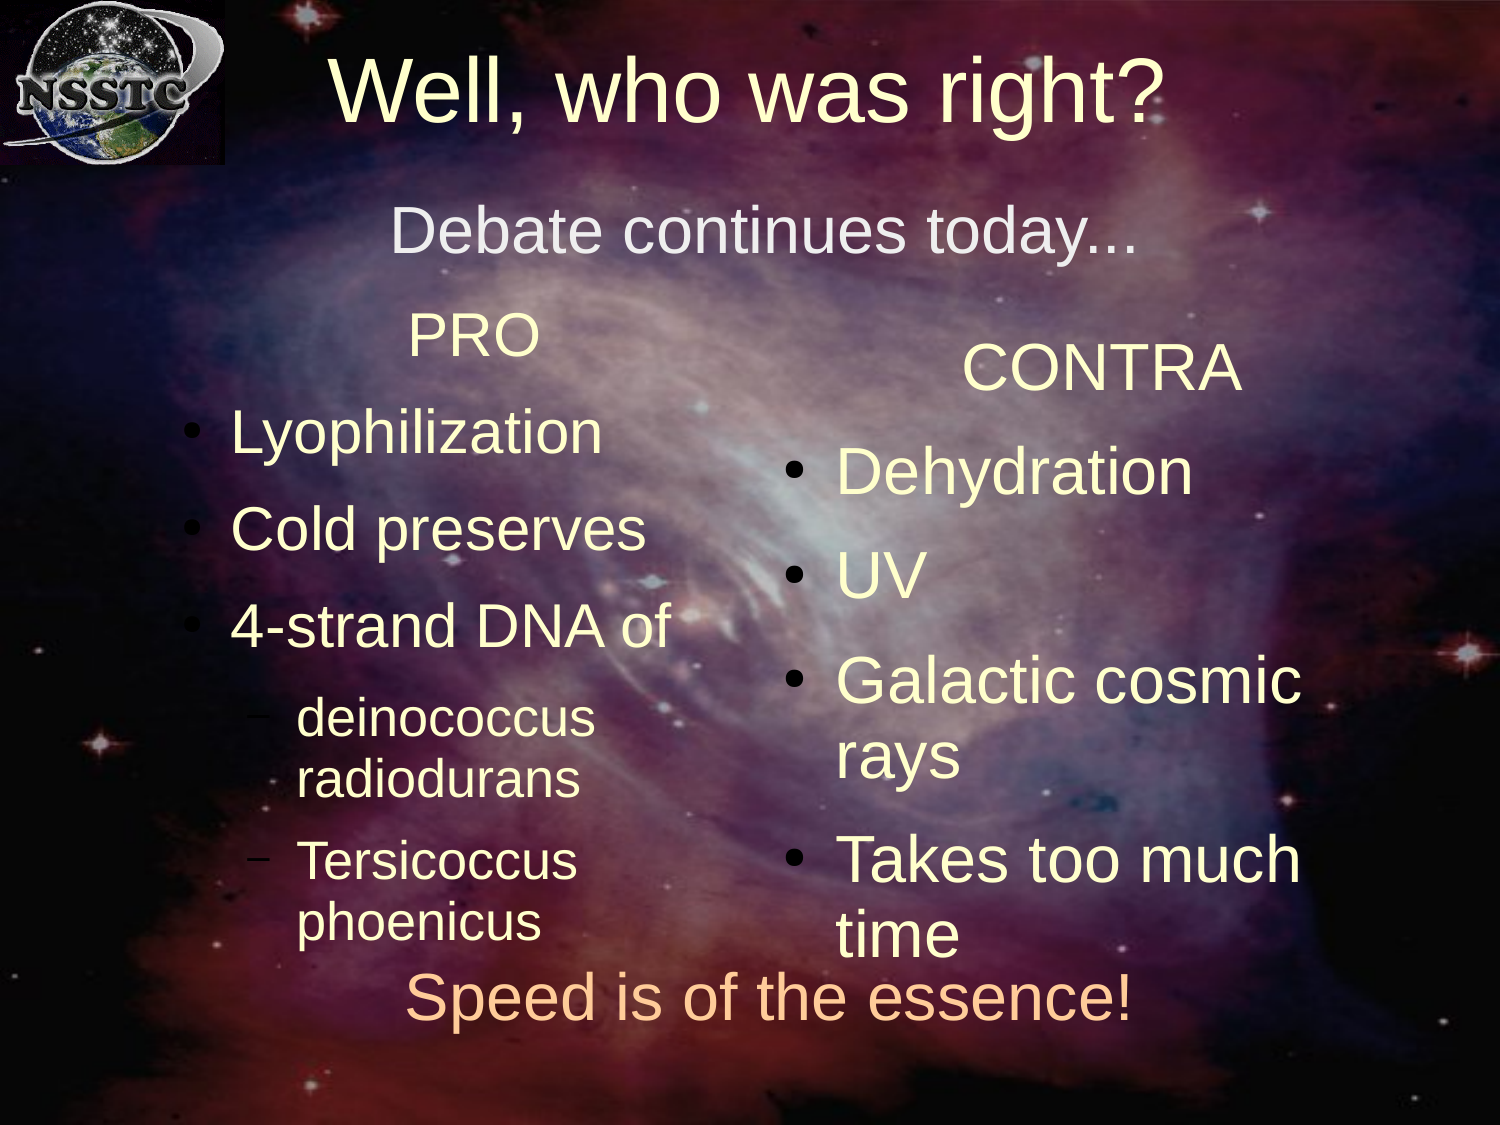

# Well, who was right?
Debate continues today...
PRO
Lyophilization
Cold preserves
4-strand DNA of
deinococcus radiodurans
Tersicoccus phoenicus
CONTRA
Dehydration
UV
Galactic cosmic rays
Takes too much time
Speed is of the essence!